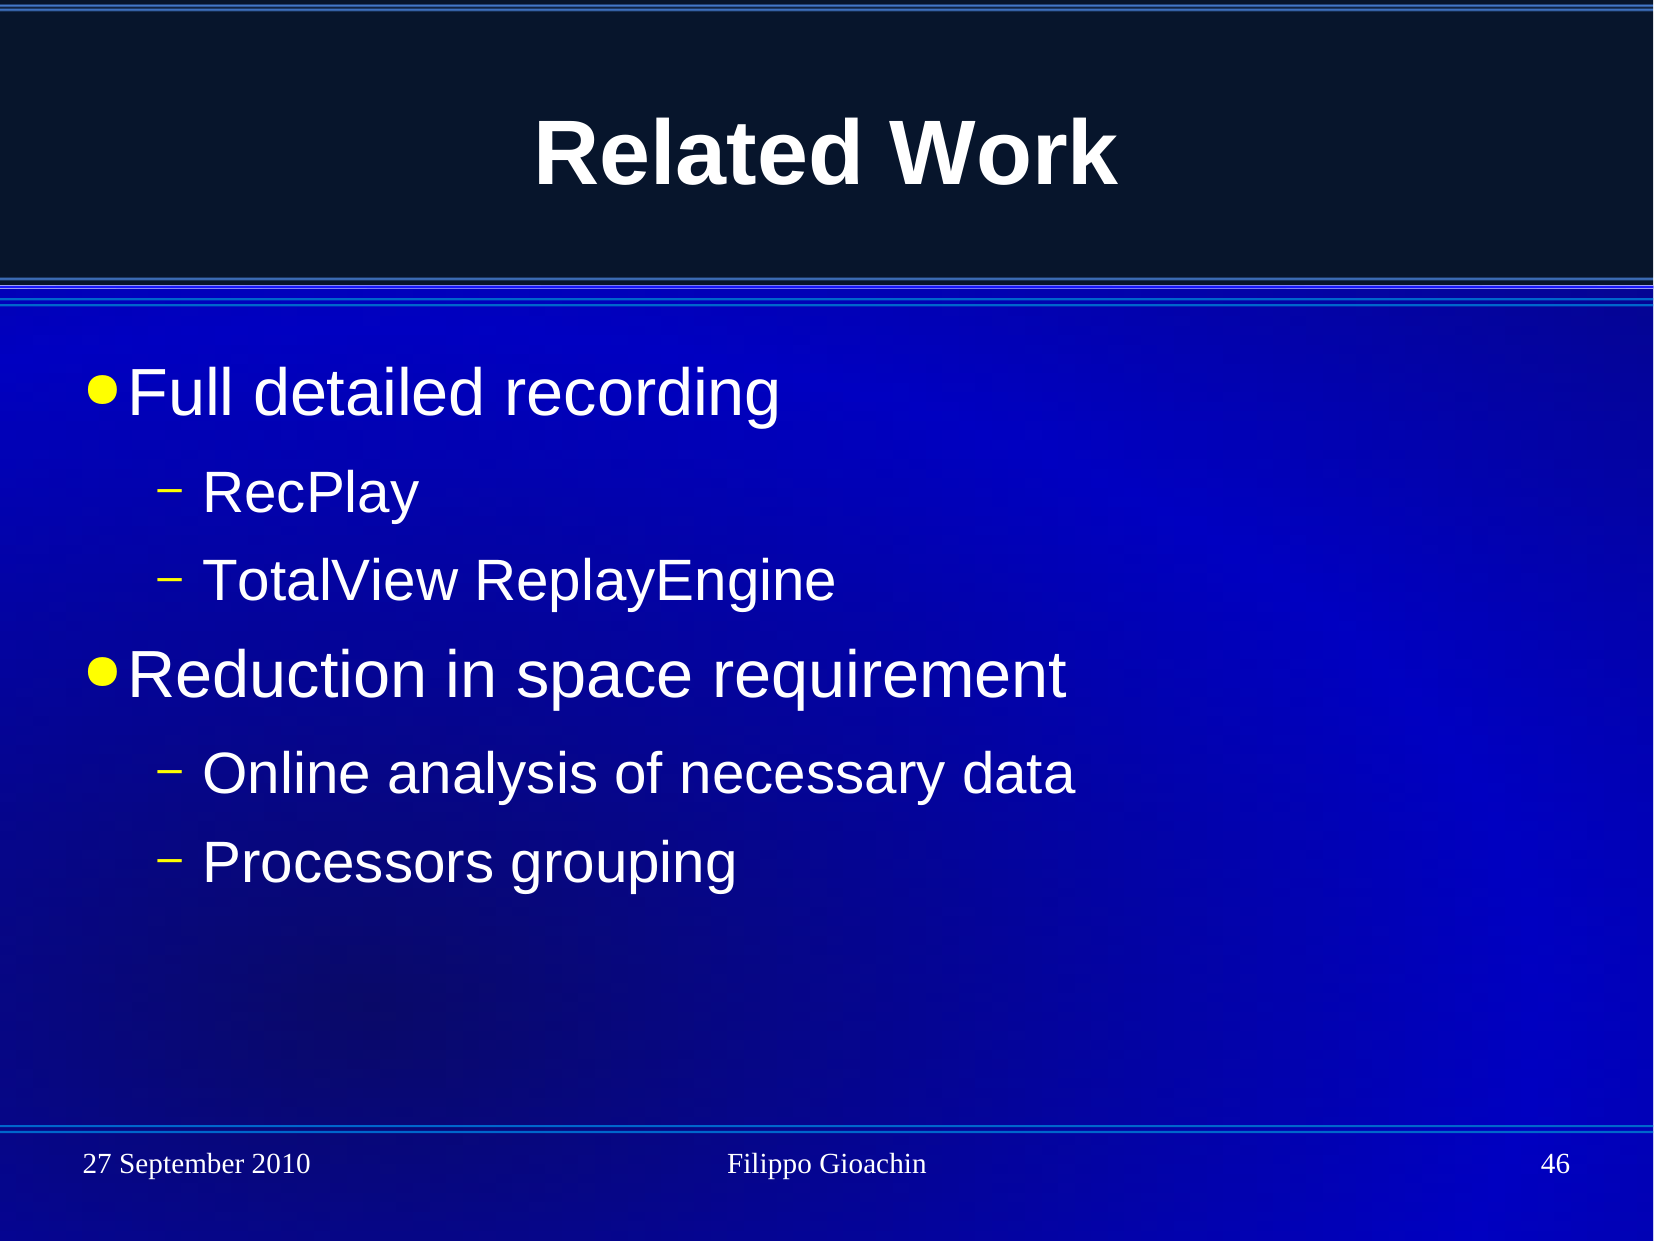

# Related Work
Full detailed recording
RecPlay
TotalView ReplayEngine
Reduction in space requirement
Online analysis of necessary data
Processors grouping
27 September 2010
Filippo Gioachin
46